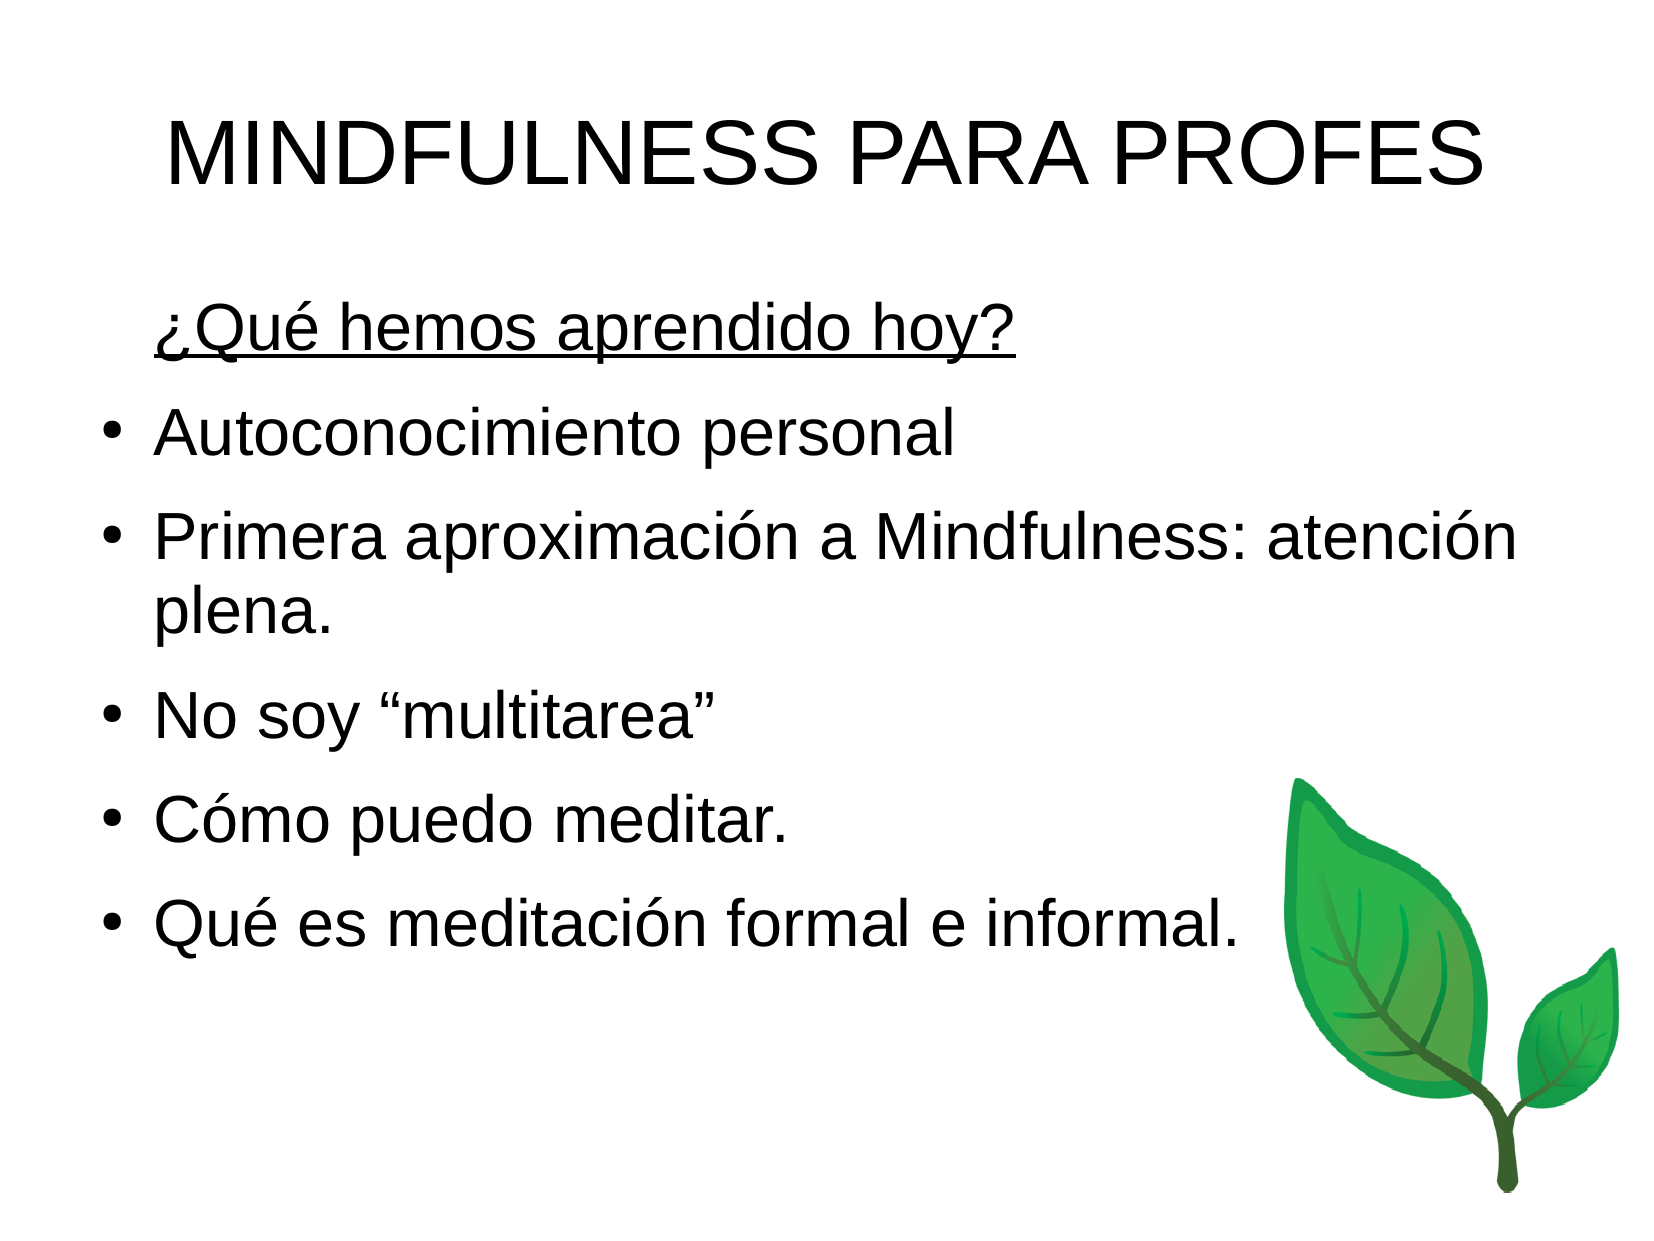

# MINDFULNESS PARA PROFES
¿Qué hemos aprendido hoy?
Autoconocimiento personal
Primera aproximación a Mindfulness: atención plena.
No soy “multitarea”
Cómo puedo meditar.
Qué es meditación formal e informal.